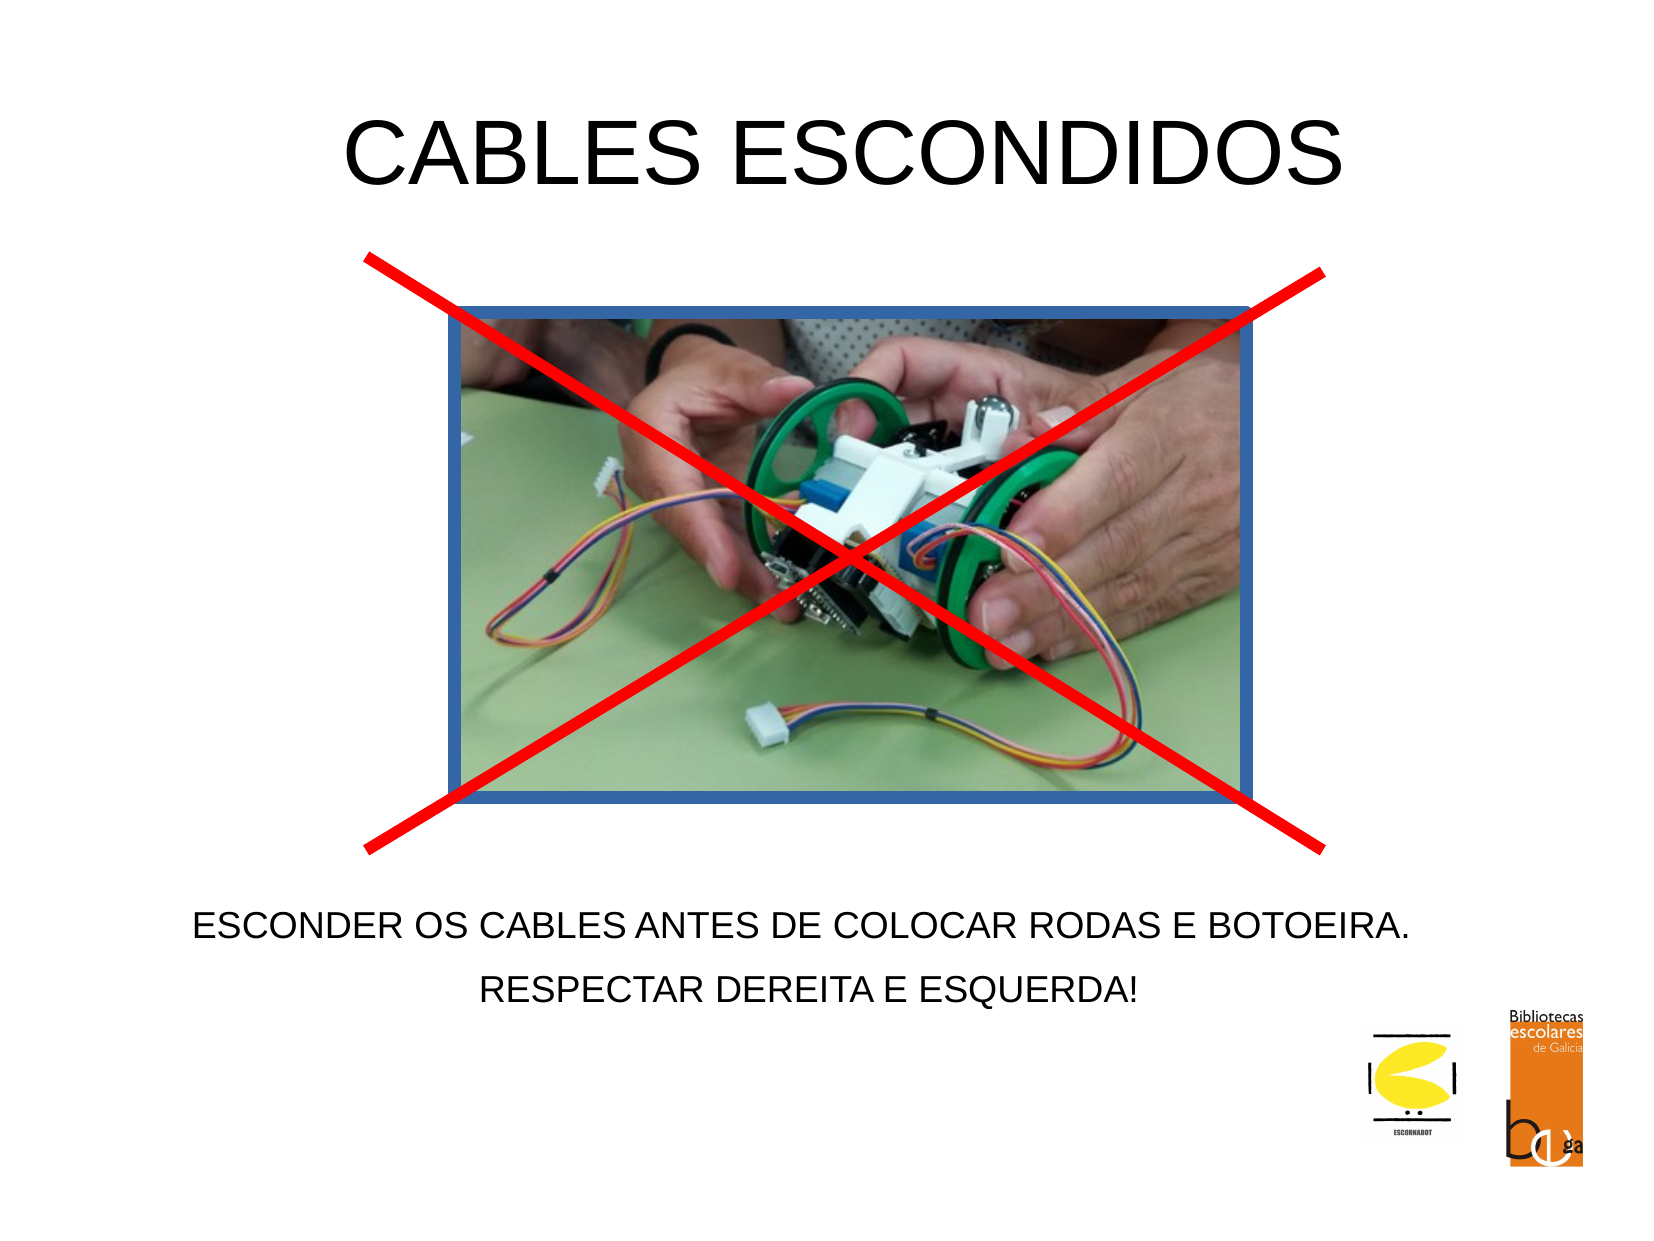

# CABLES ESCONDIDOS
ESCONDER OS CABLES ANTES DE COLOCAR RODAS E BOTOEIRA.
RESPECTAR DEREITA E ESQUERDA!